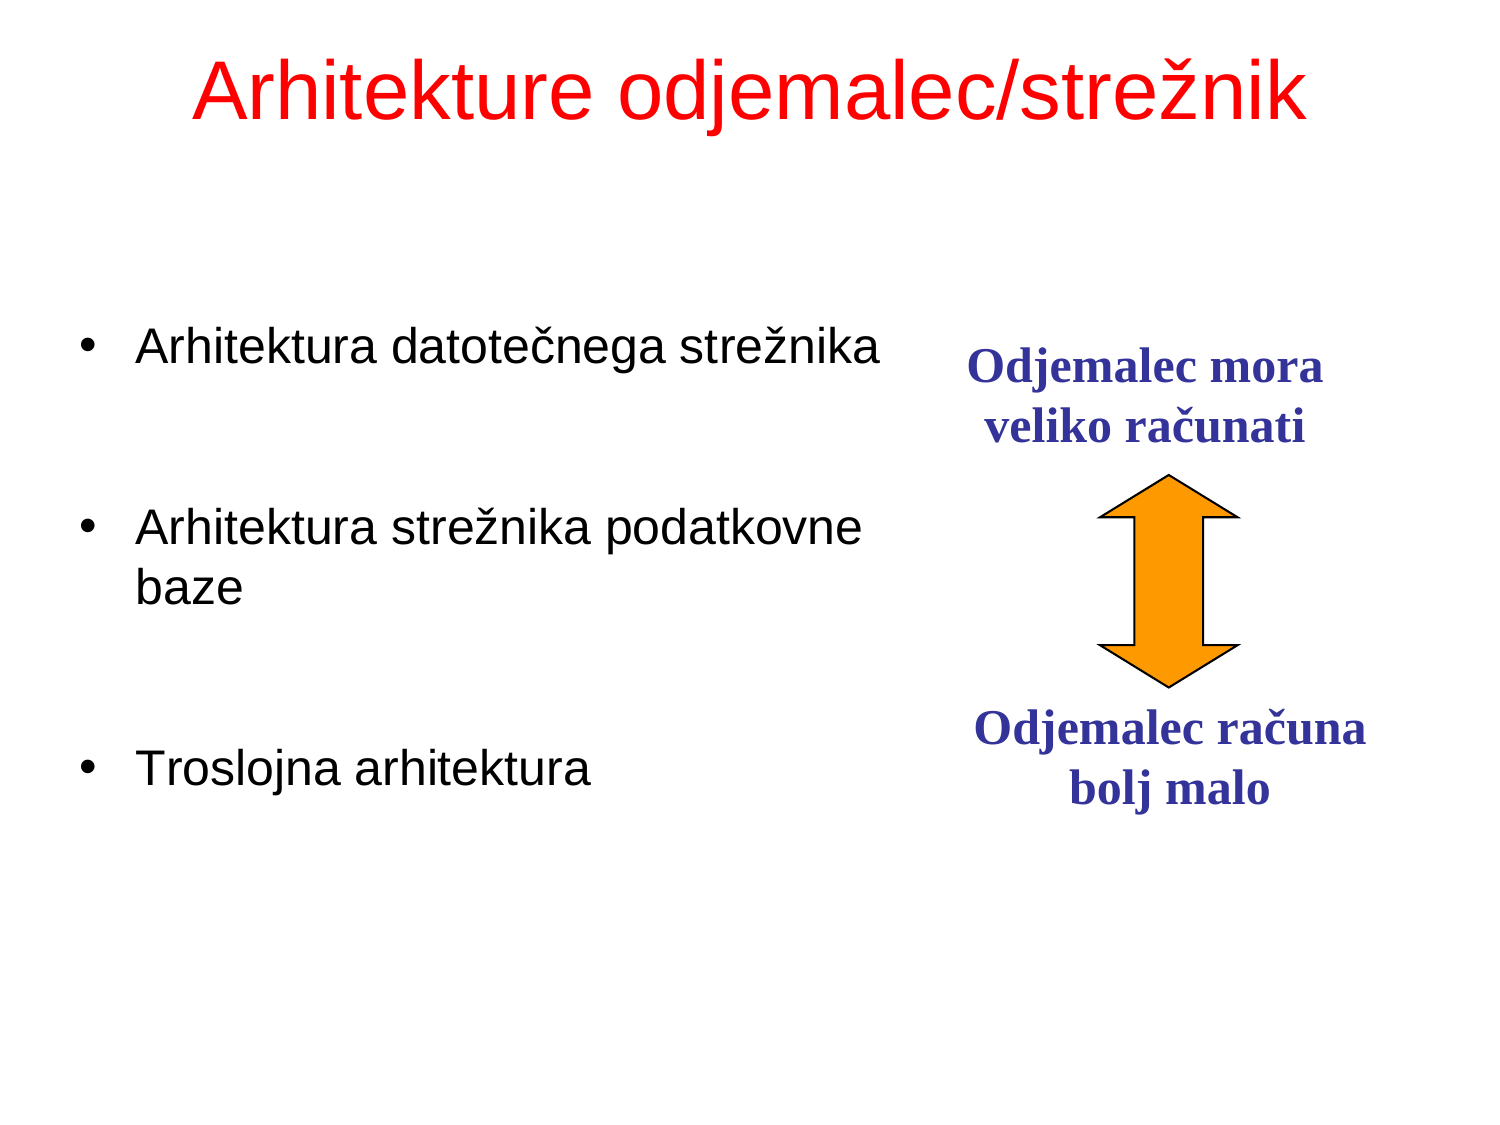

# Arhitekture odjemalec/strežnik
Arhitektura datotečnega strežnika
Arhitektura strežnika podatkovne baze
Troslojna arhitektura
Odjemalec mora veliko računati
Odjemalec računa bolj malo